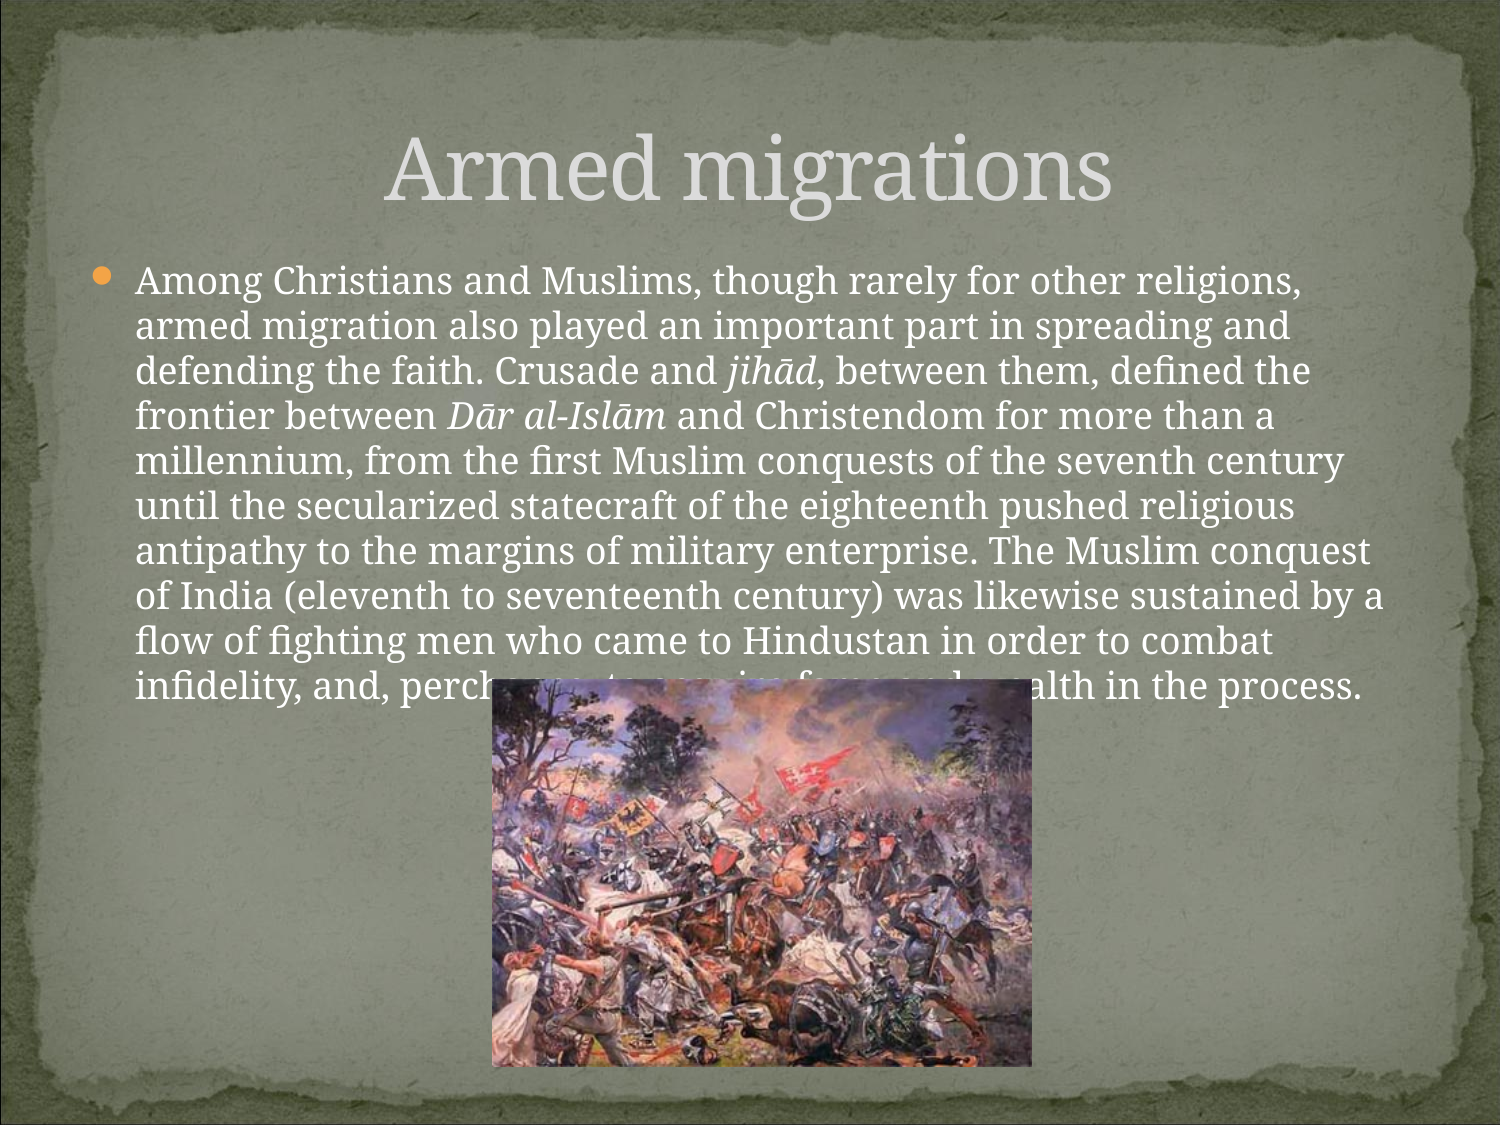

Armed migrations
# Among Christians and Muslims, though rarely for other religions, armed migration also played an important part in spreading and defending the faith. Crusade and jihād, between them, defined the frontier between Dār al-Islām and Christendom for more than a millennium, from the first Muslim conquests of the seventh century until the secularized statecraft of the eighteenth pushed religious antipathy to the margins of military enterprise. The Muslim conquest of India (eleventh to seventeenth century) was likewise sustained by a flow of fighting men who came to Hindustan in order to combat infidelity, and, perchance, to acquire fame and wealth in the process.